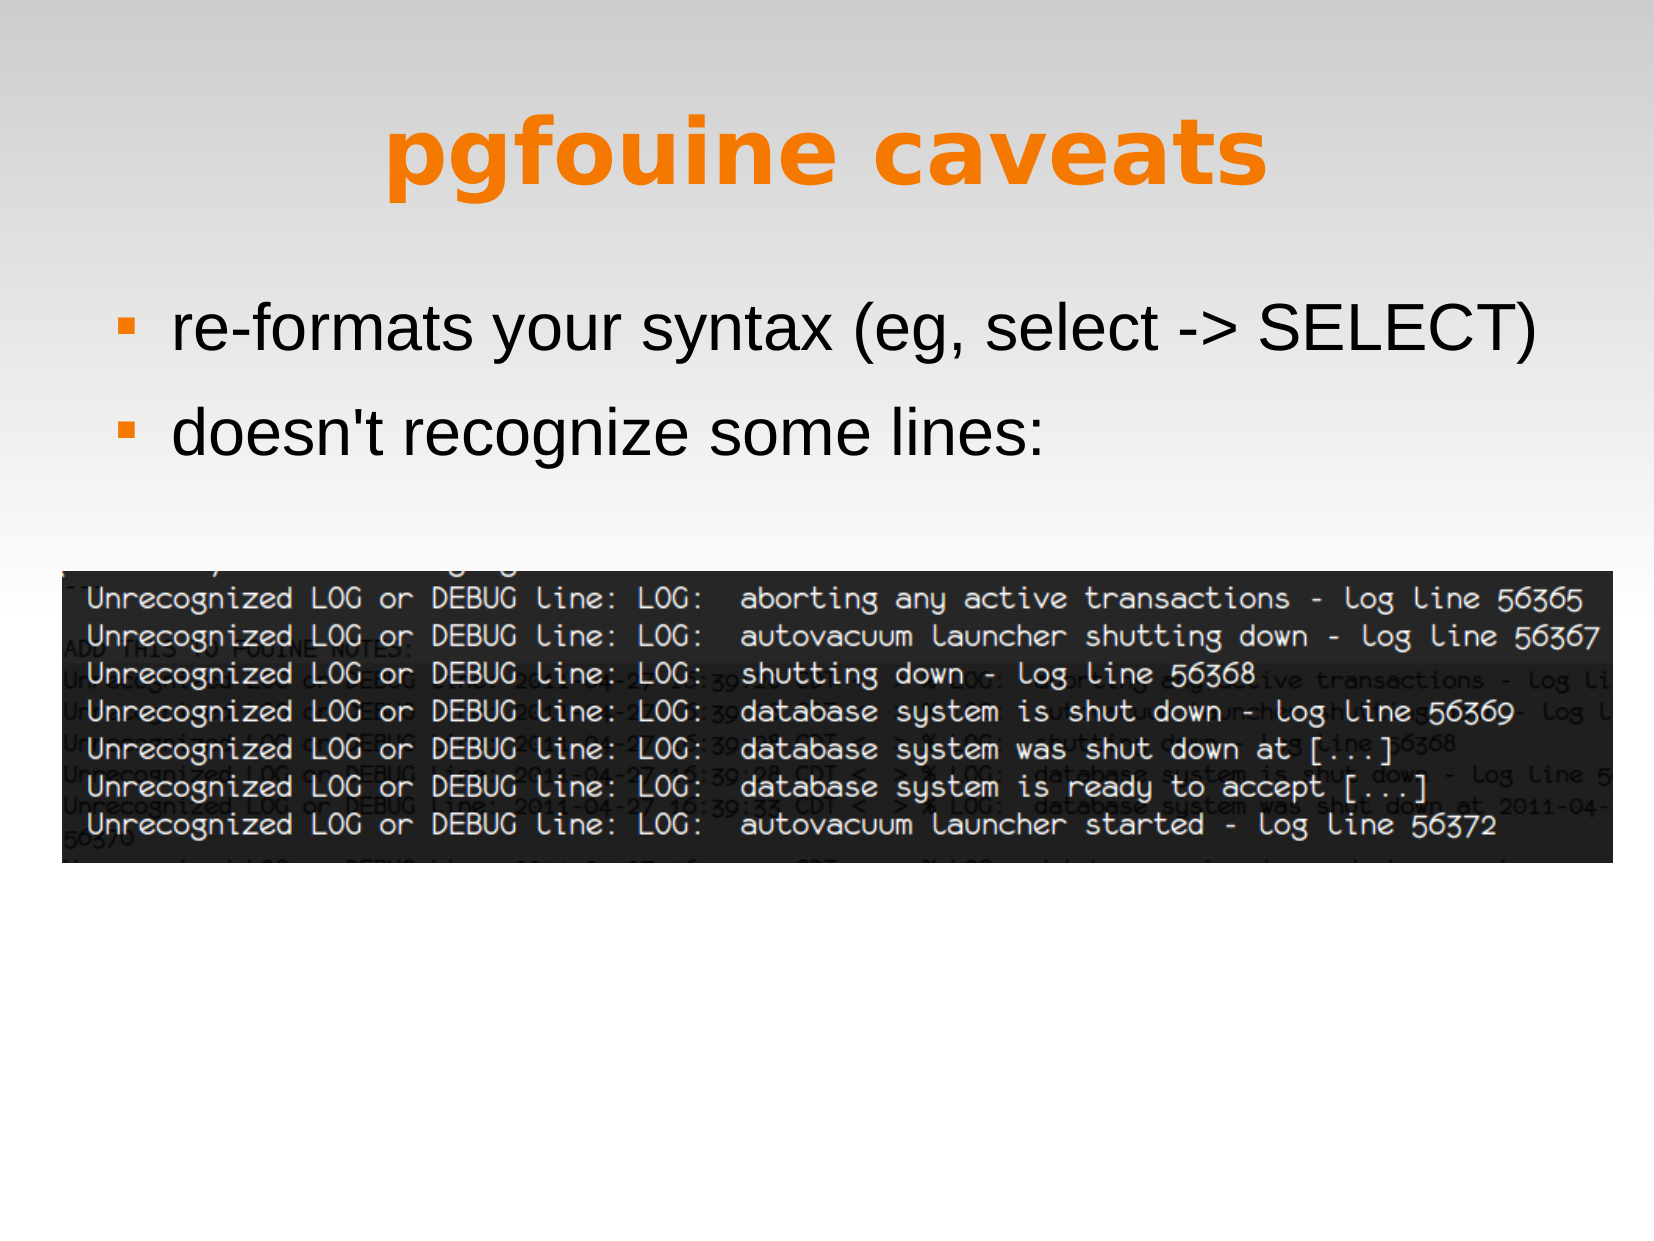

# pgfouine caveats
re-formats your syntax (eg, select -> SELECT)
doesn't recognize some lines: